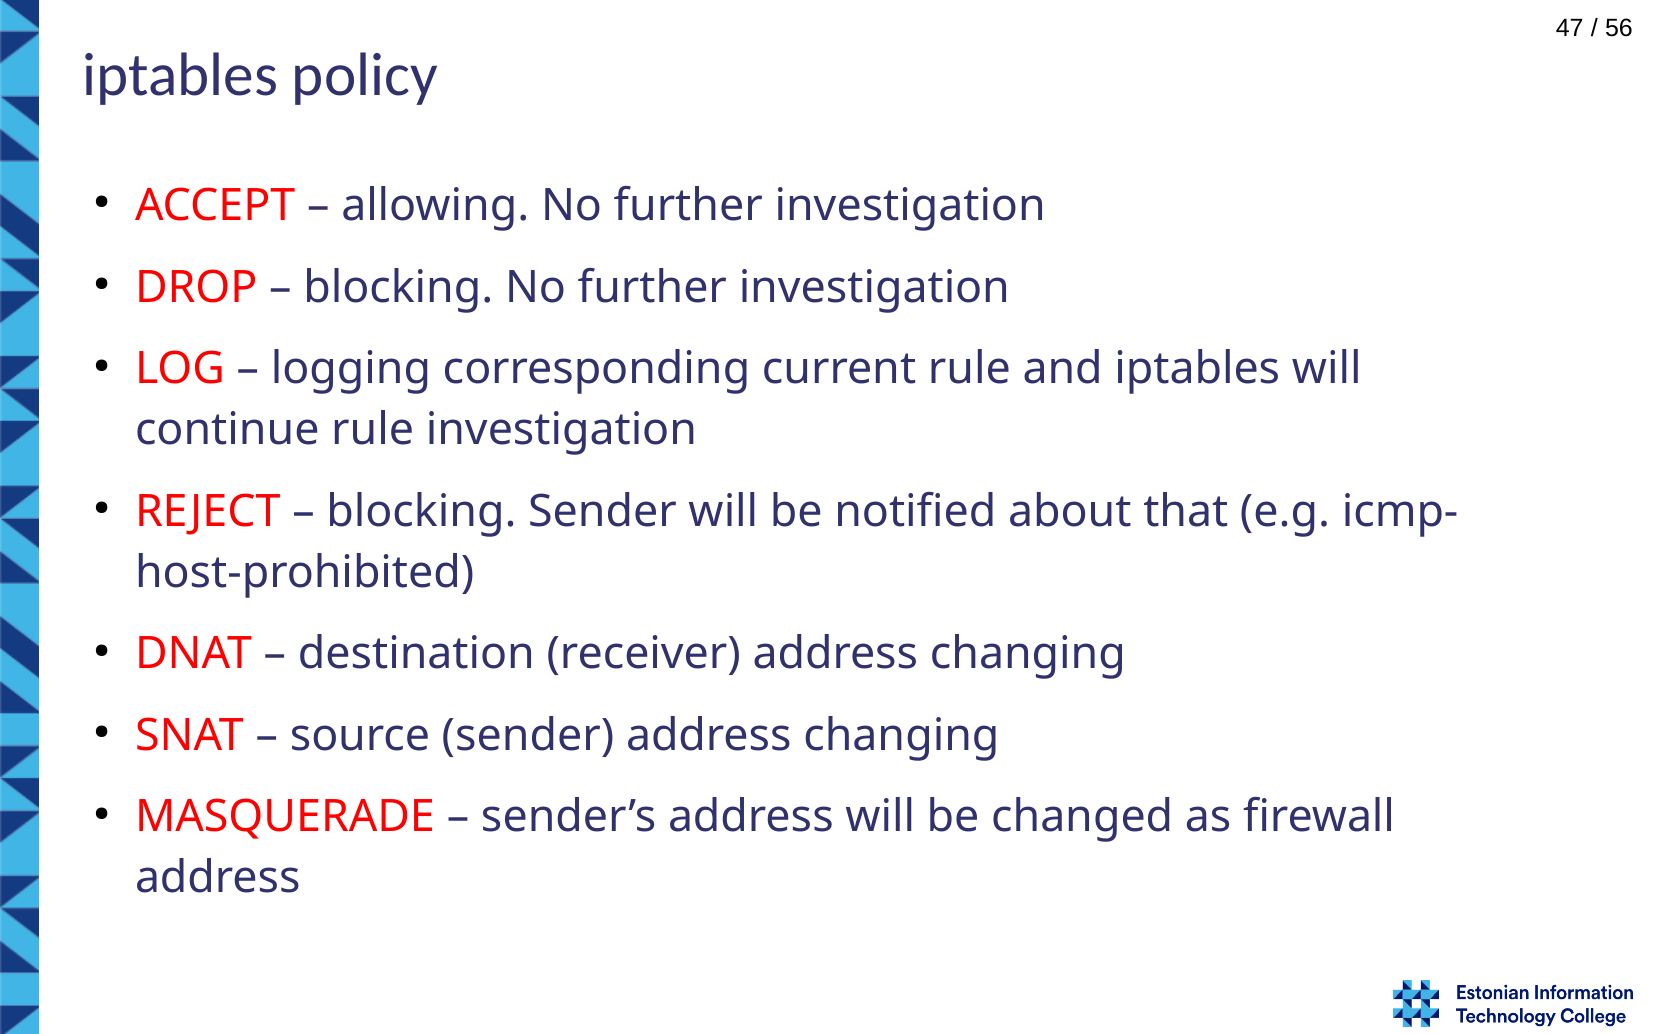

# iptables policy
ACCEPT – allowing. No further investigation
DROP – blocking. No further investigation
LOG – logging corresponding current rule and iptables will continue rule investigation
REJECT – blocking. Sender will be notified about that (e.g. icmp-host-prohibited)
DNAT – destination (receiver) address changing
SNAT – source (sender) address changing
MASQUERADE – sender’s address will be changed as firewall address